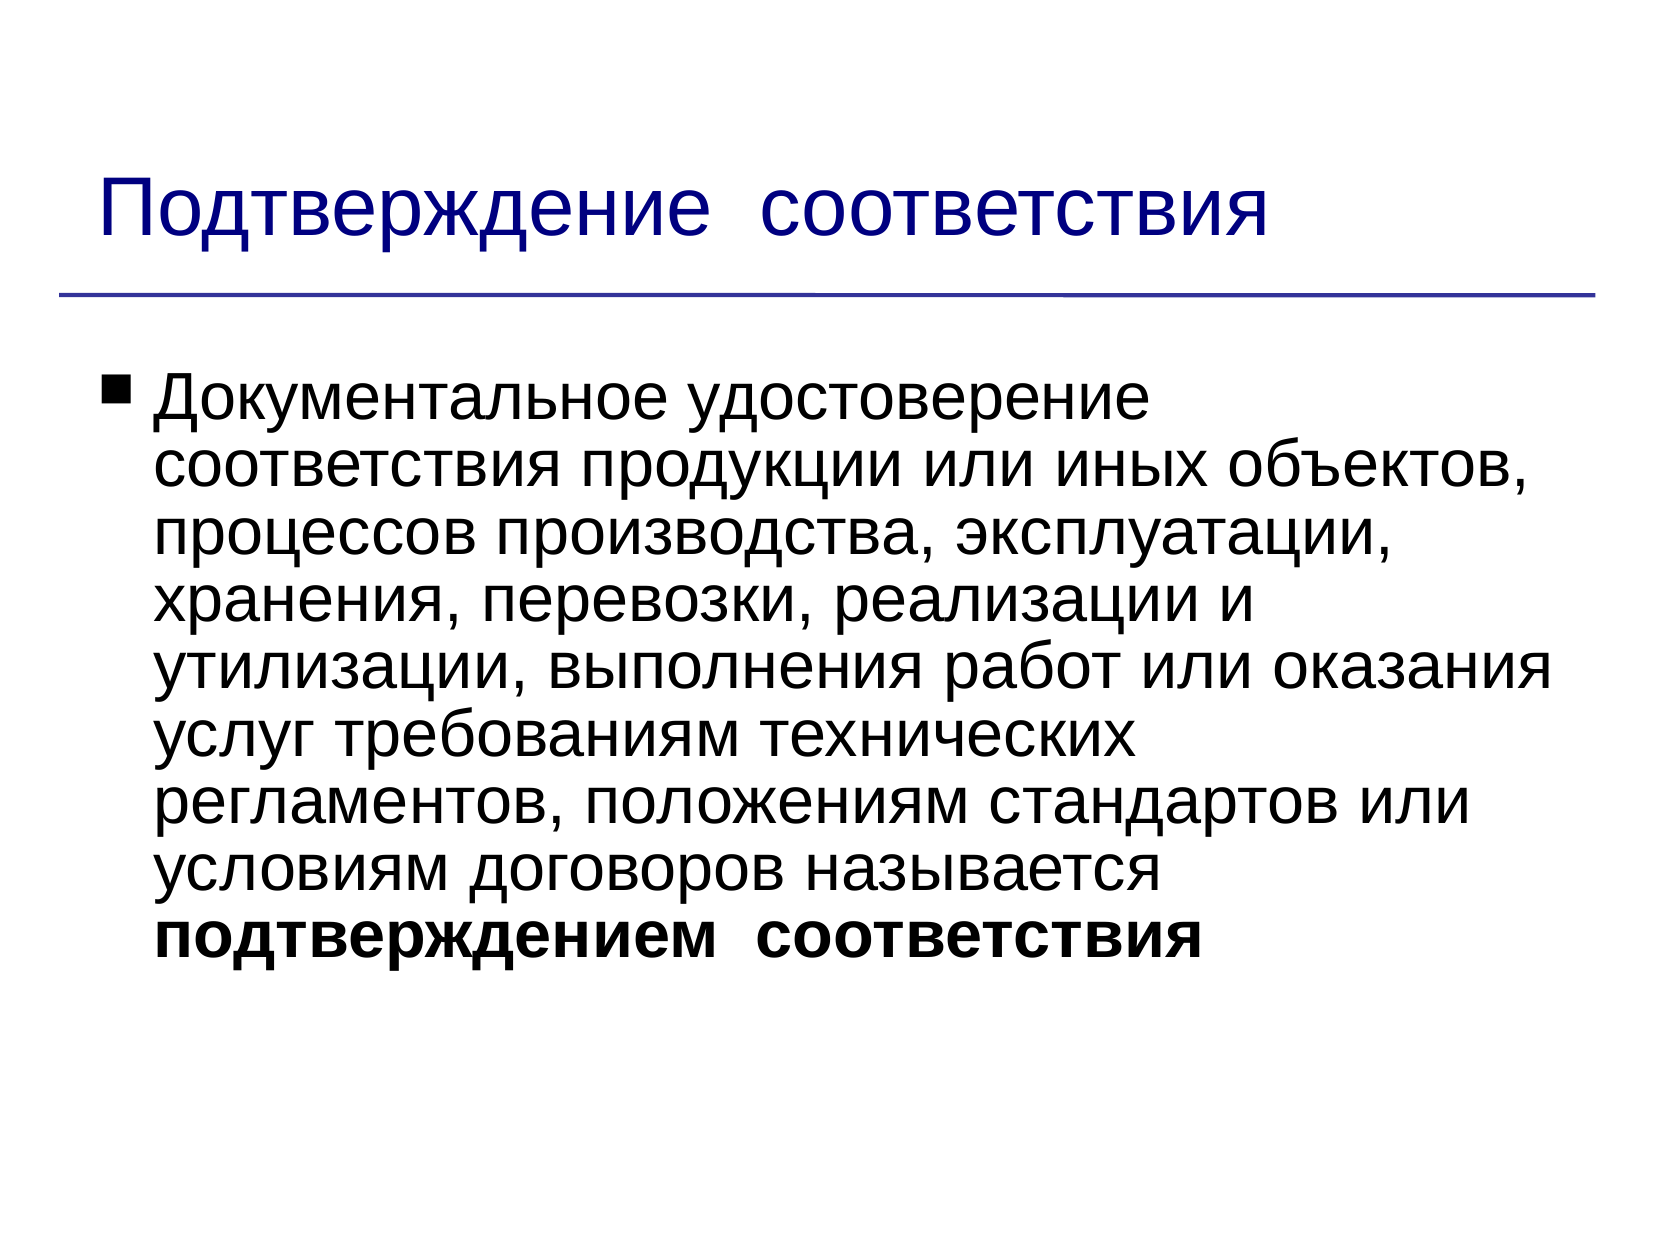

# Подтверждение соответствия
Документальное удостоверение соответствия продукции или иных объектов, процессов производства, эксплуатации, хранения, перевозки, реализации и утилизации, выполнения работ или оказания услуг требованиям технических регламентов, положениям стандартов или условиям договоров называется подтверждением соответствия